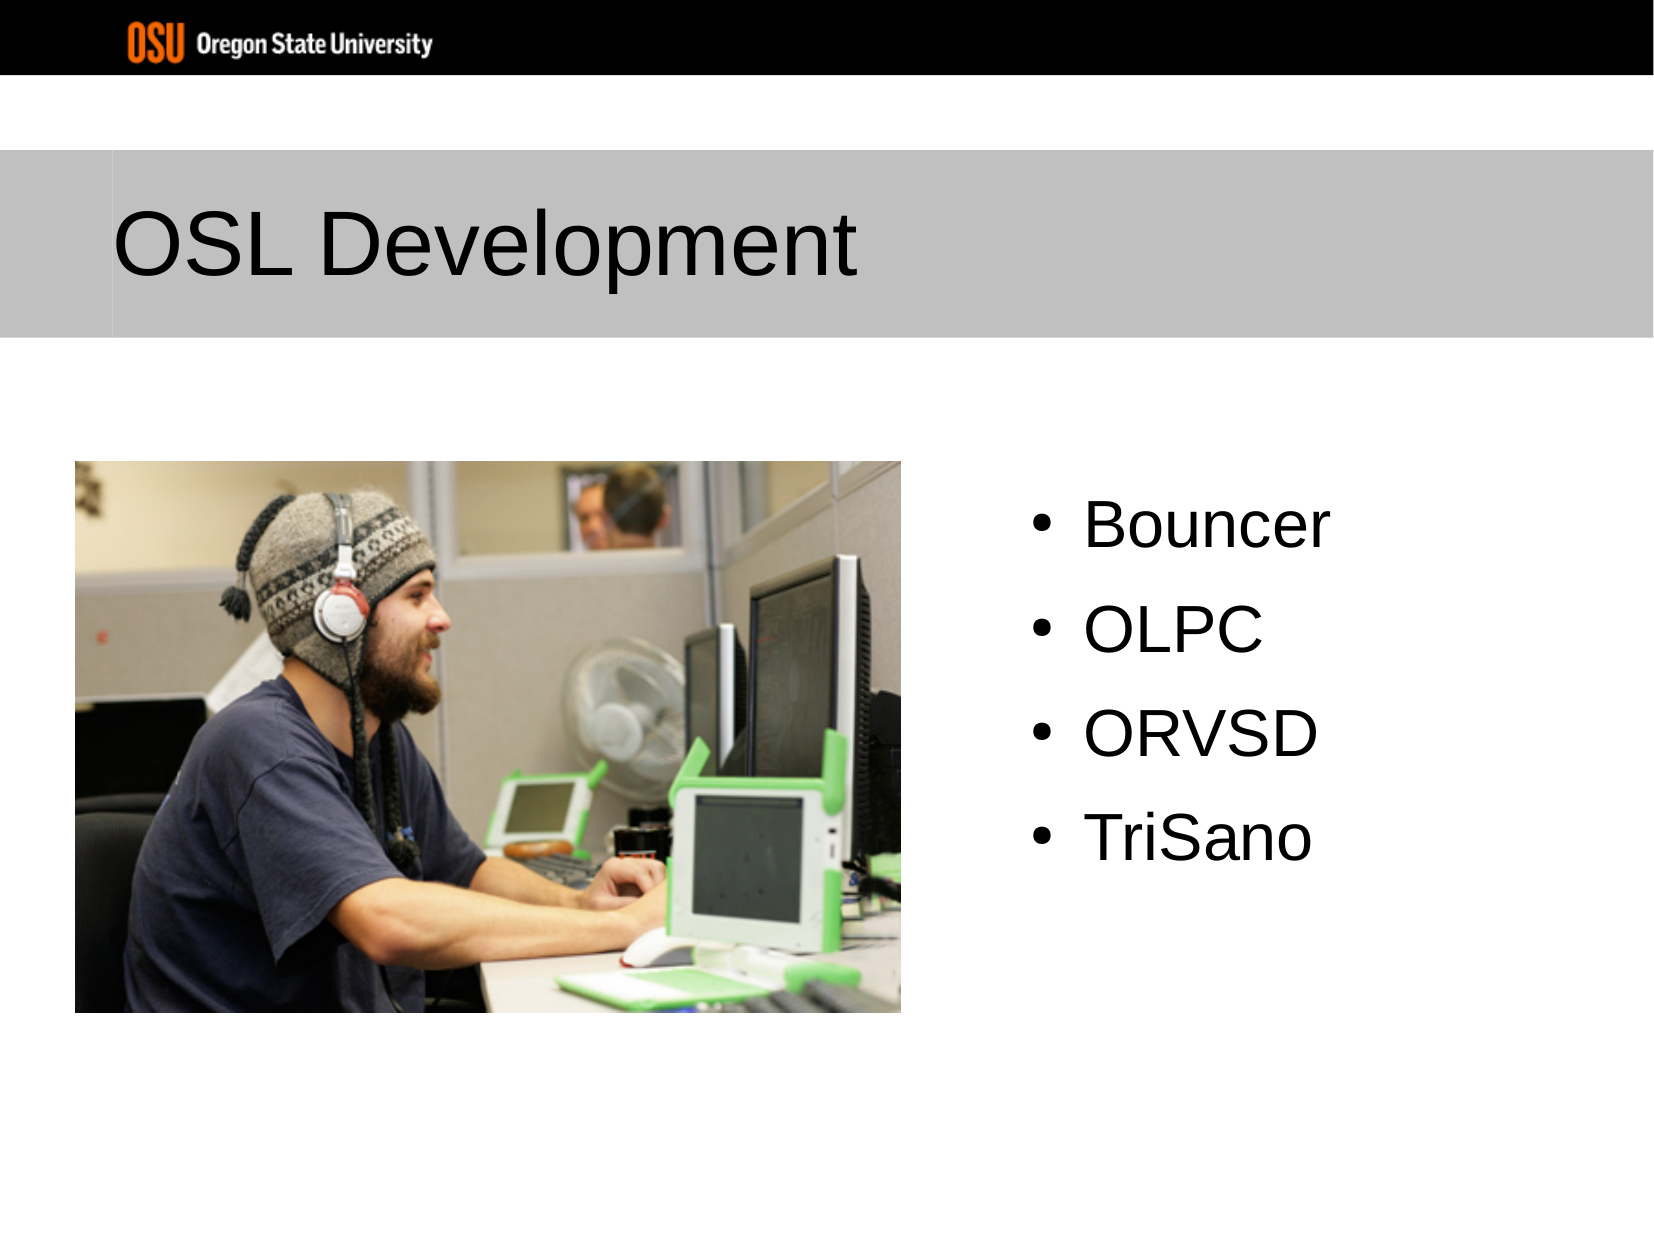

# OSL Development
Bouncer
OLPC
ORVSD
TriSano